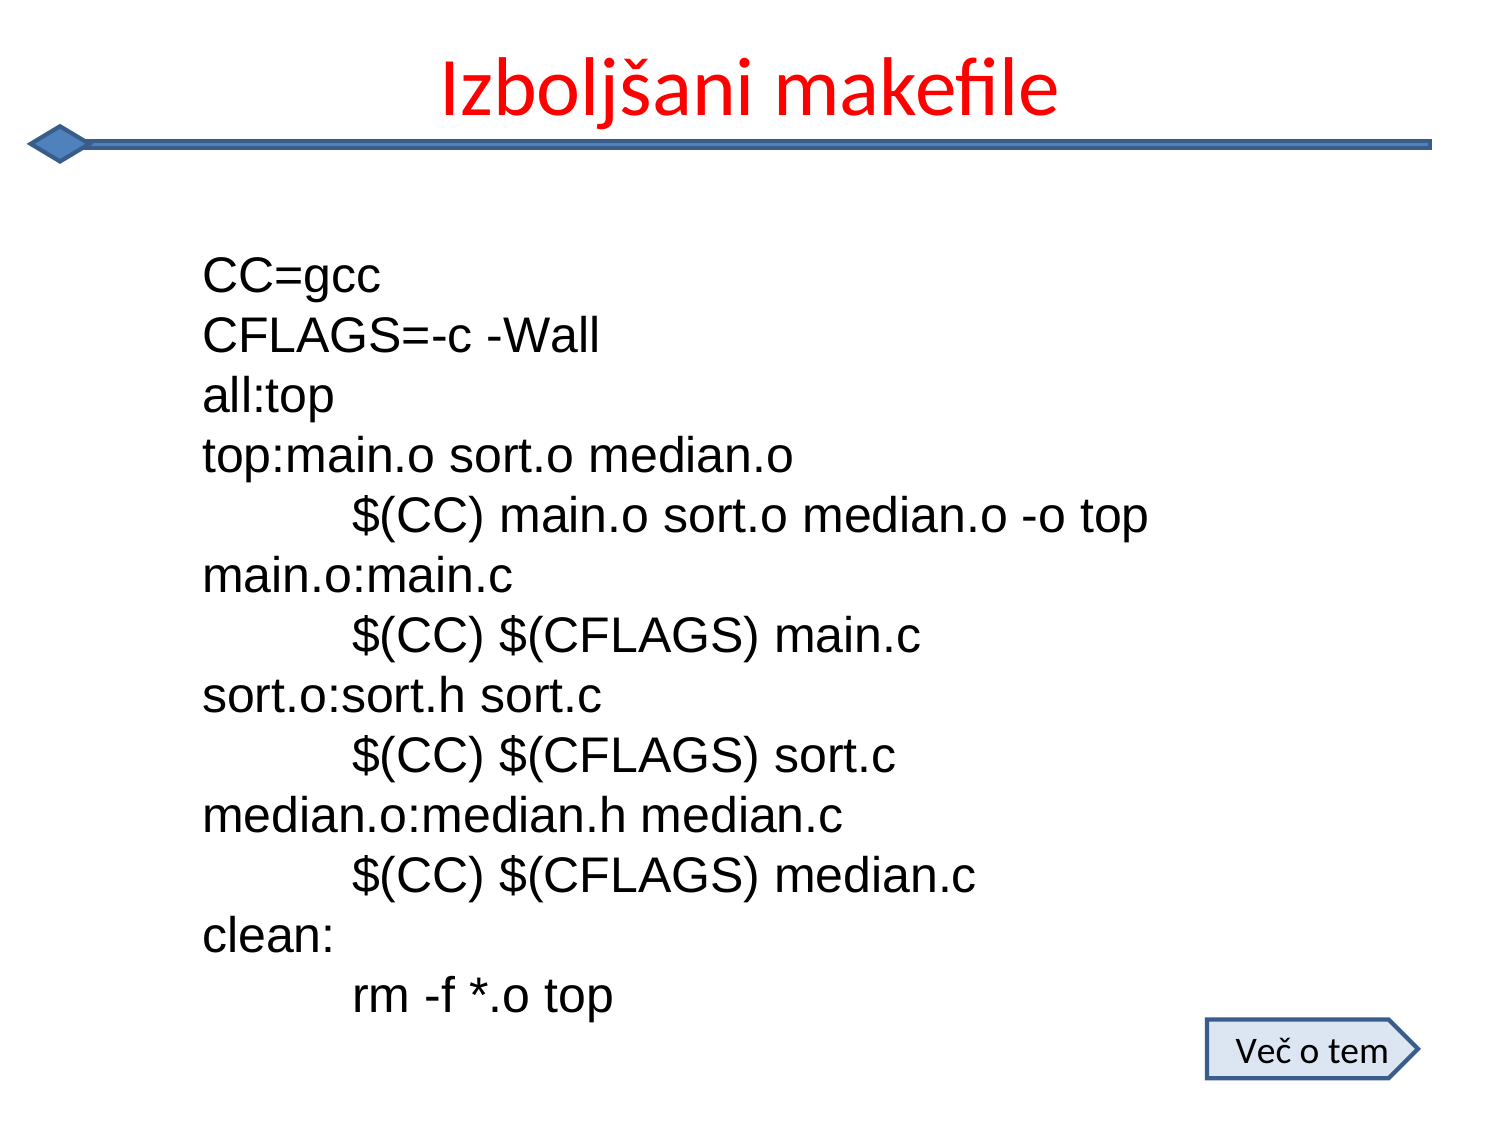

# Izboljšani makefile
CC=gcc
CFLAGS=-c -Wall
all:top
top:main.o sort.o median.o
	$(CC) main.o sort.o median.o -o top
main.o:main.c
	$(CC) $(CFLAGS) main.c
sort.o:sort.h sort.c
	$(CC) $(CFLAGS) sort.c
median.o:median.h median.c
	$(CC) $(CFLAGS) median.c
clean:
	rm -f *.o top
Več o tem